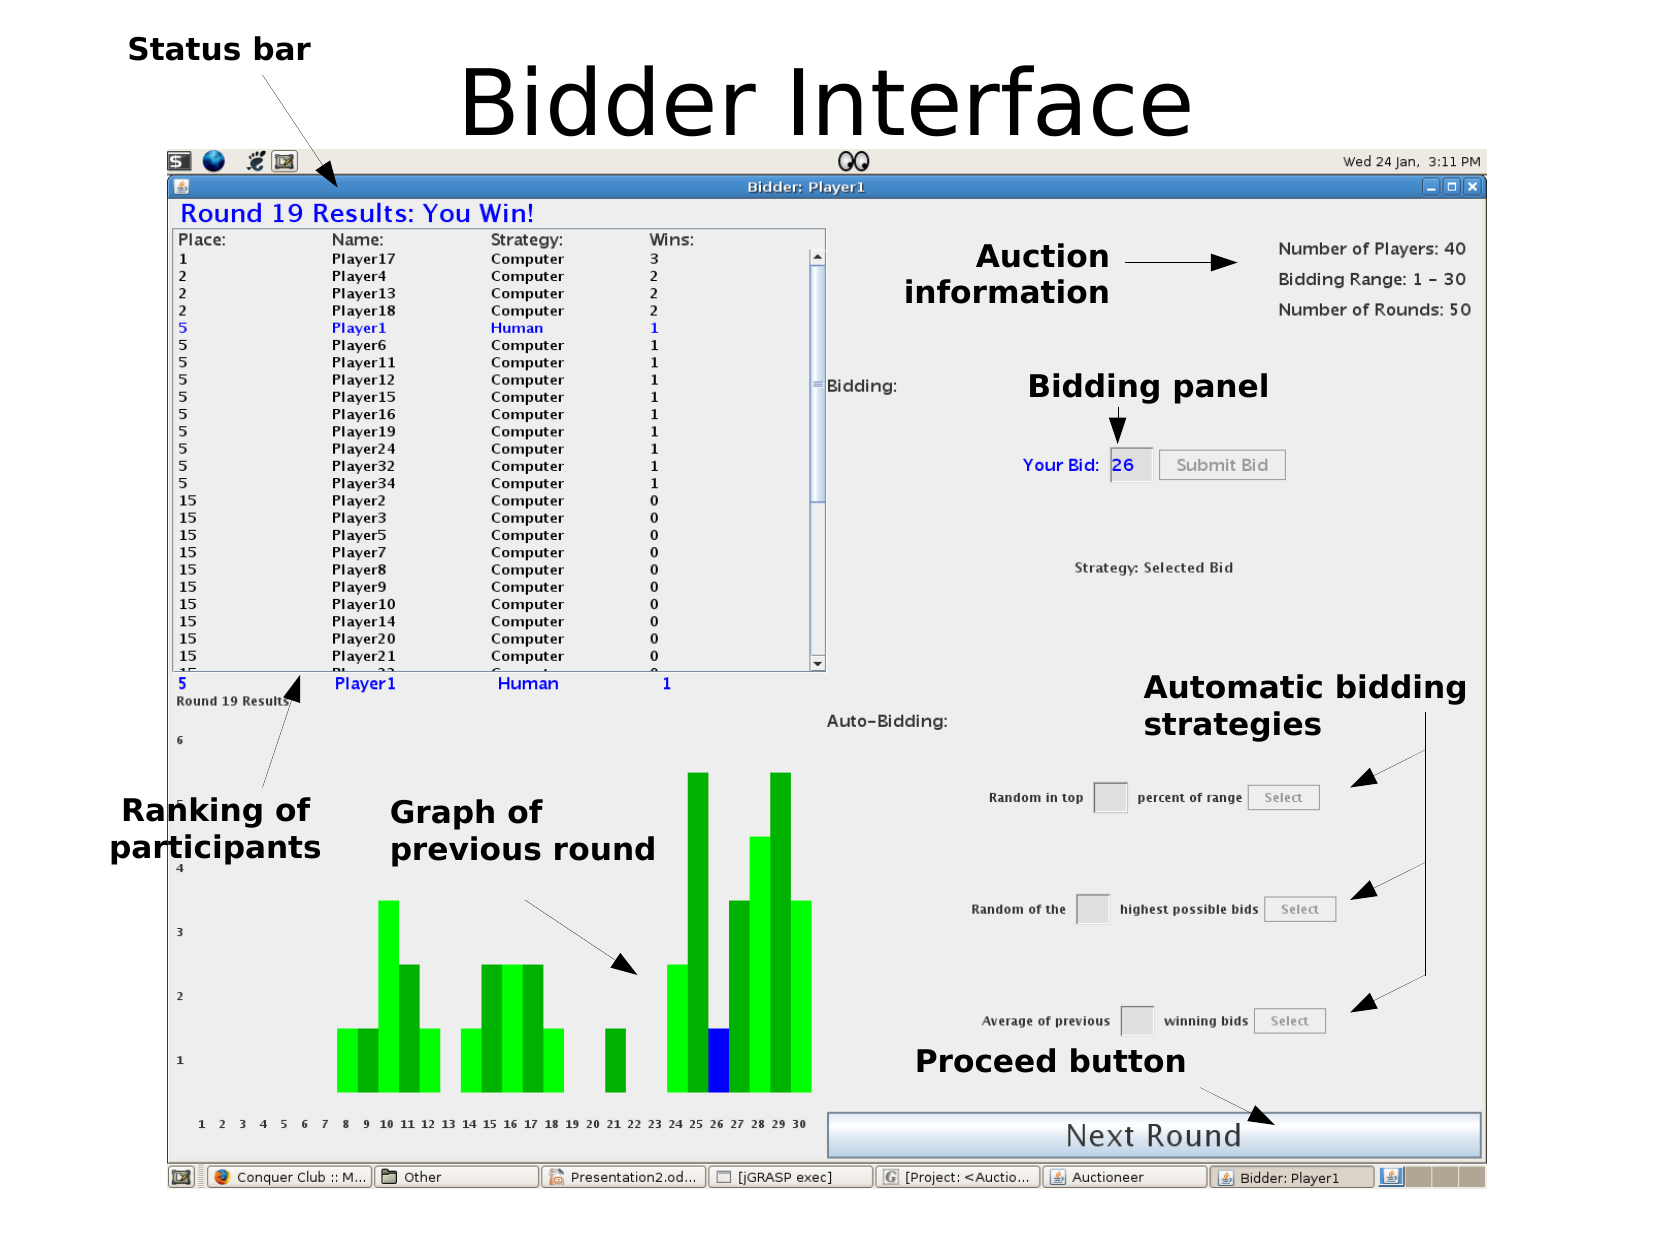

# Bidder Interface
Status bar
Auction information
Bidding panel
Automatic bidding strategies
Graph of previous round
Ranking of
participants
Proceed button